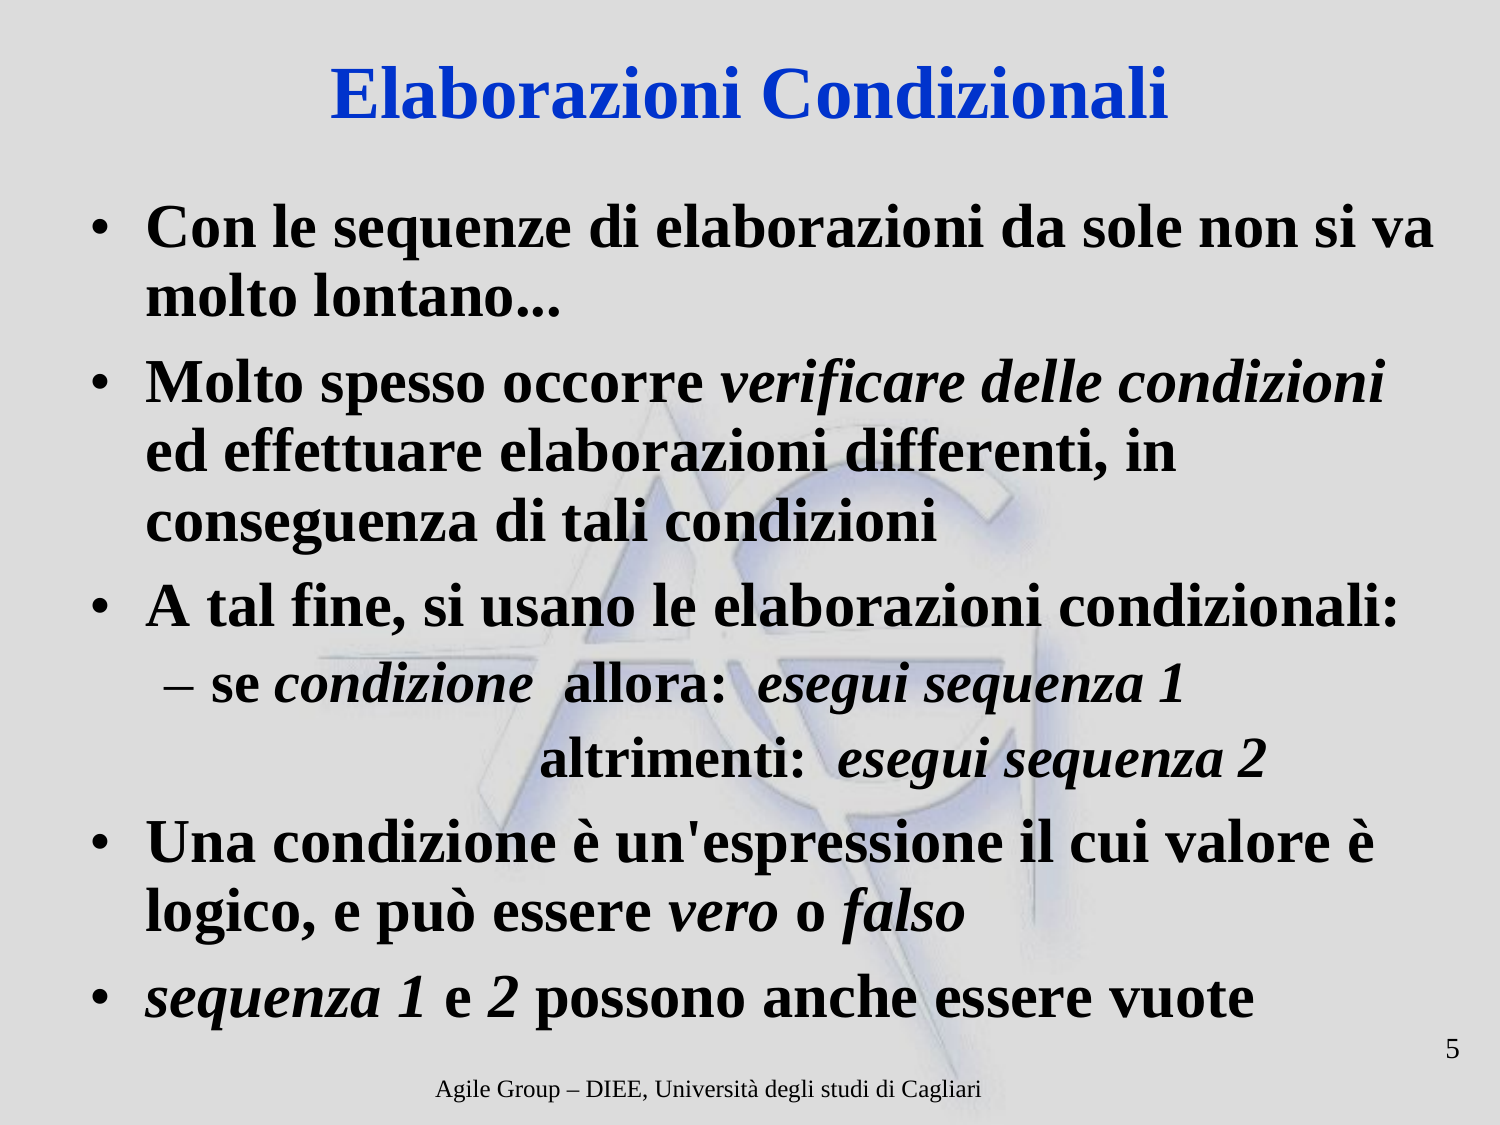

# Elaborazioni Condizionali
Con le sequenze di elaborazioni da sole non si va molto lontano...
Molto spesso occorre verificare delle condizioni ed effettuare elaborazioni differenti, in conseguenza di tali condizioni
A tal fine, si usano le elaborazioni condizionali:
se condizione allora: esegui sequenza 1
 			altrimenti: esegui sequenza 2
Una condizione è un'espressione il cui valore è logico, e può essere vero o falso
sequenza 1 e 2 possono anche essere vuote
5